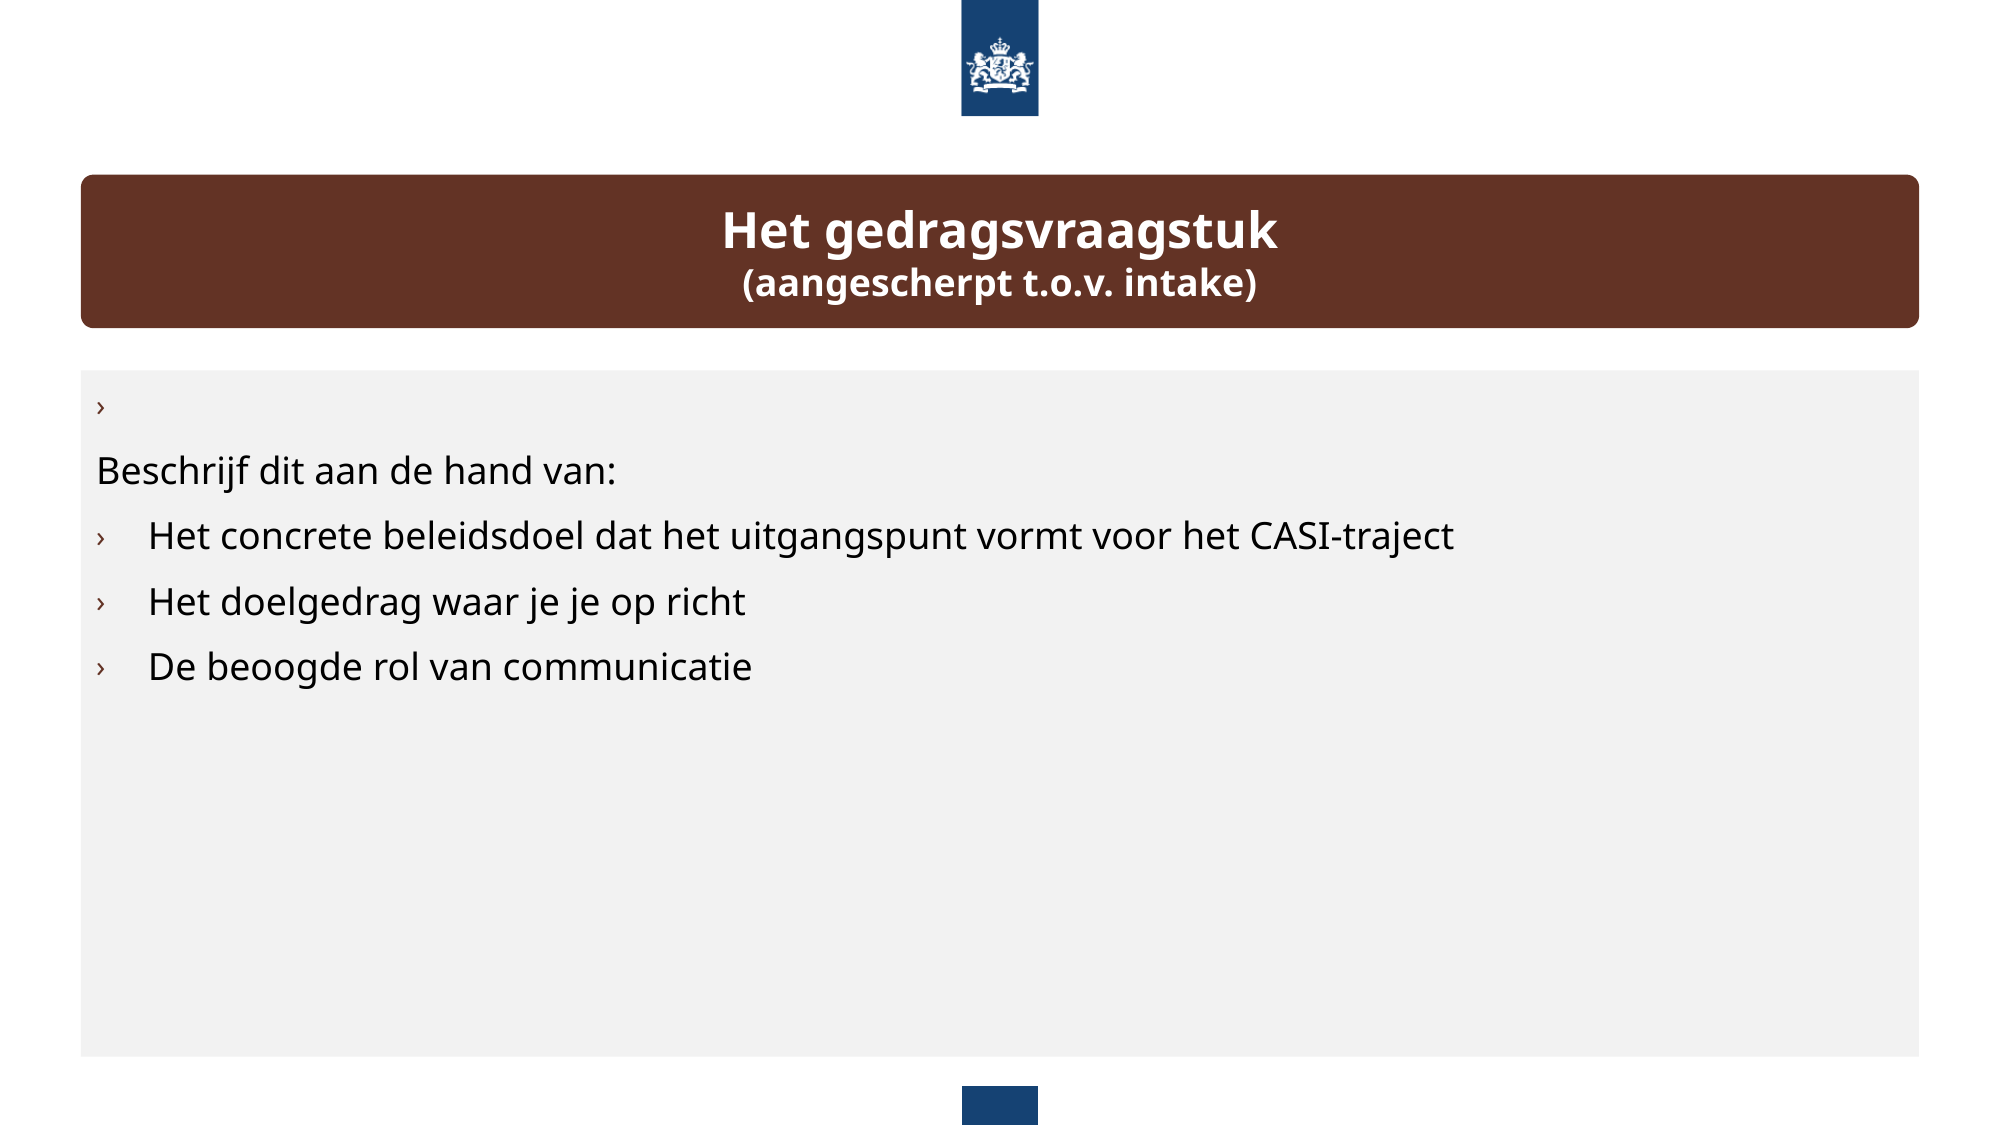

Het gedragsvraagstuk
(aangescherpt t.o.v. intake)
Beschrijf dit aan de hand van:
Het concrete beleidsdoel dat het uitgangspunt vormt voor het CASI-traject
Het doelgedrag waar je je op richt
De beoogde rol van communicatie